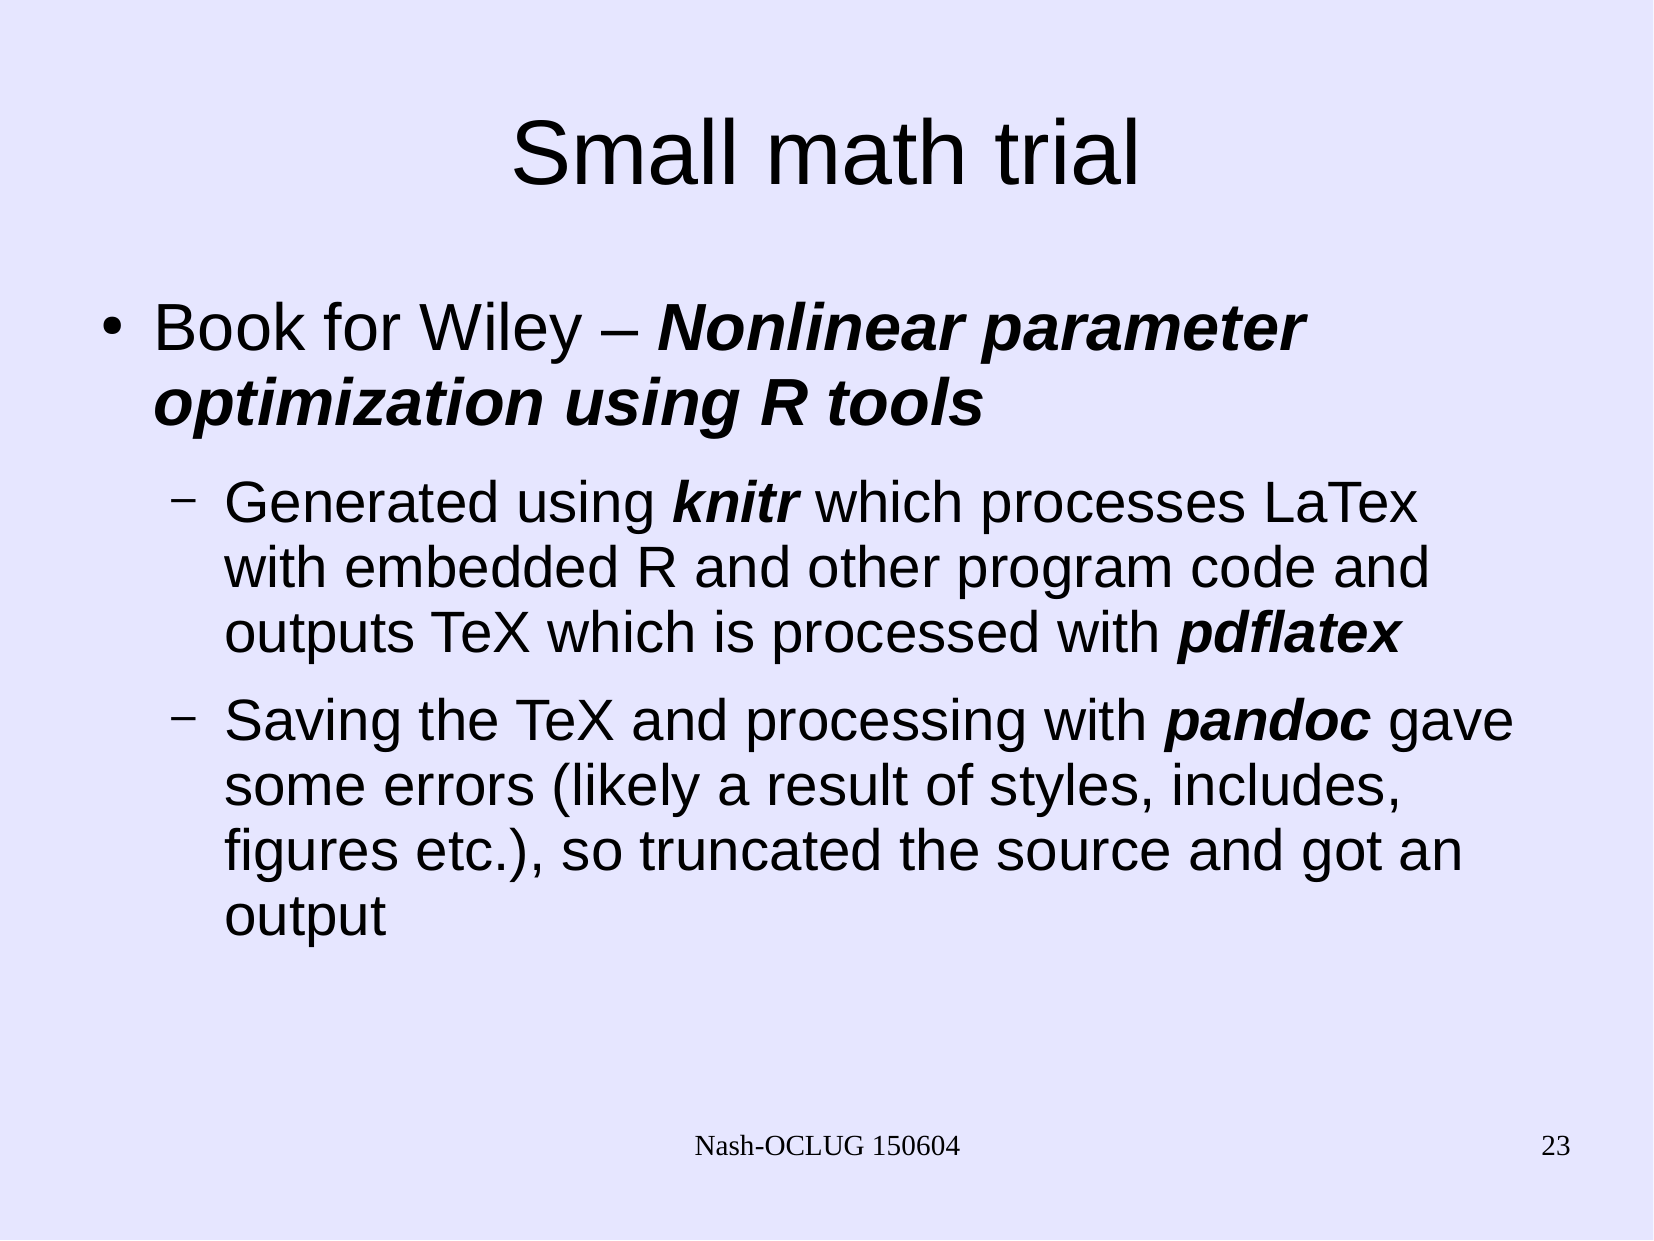

# Small math trial
Book for Wiley – Nonlinear parameter optimization using R tools
Generated using knitr which processes LaTex with embedded R and other program code and outputs TeX which is processed with pdflatex
Saving the TeX and processing with pandoc gave some errors (likely a result of styles, includes, figures etc.), so truncated the source and got an output
23